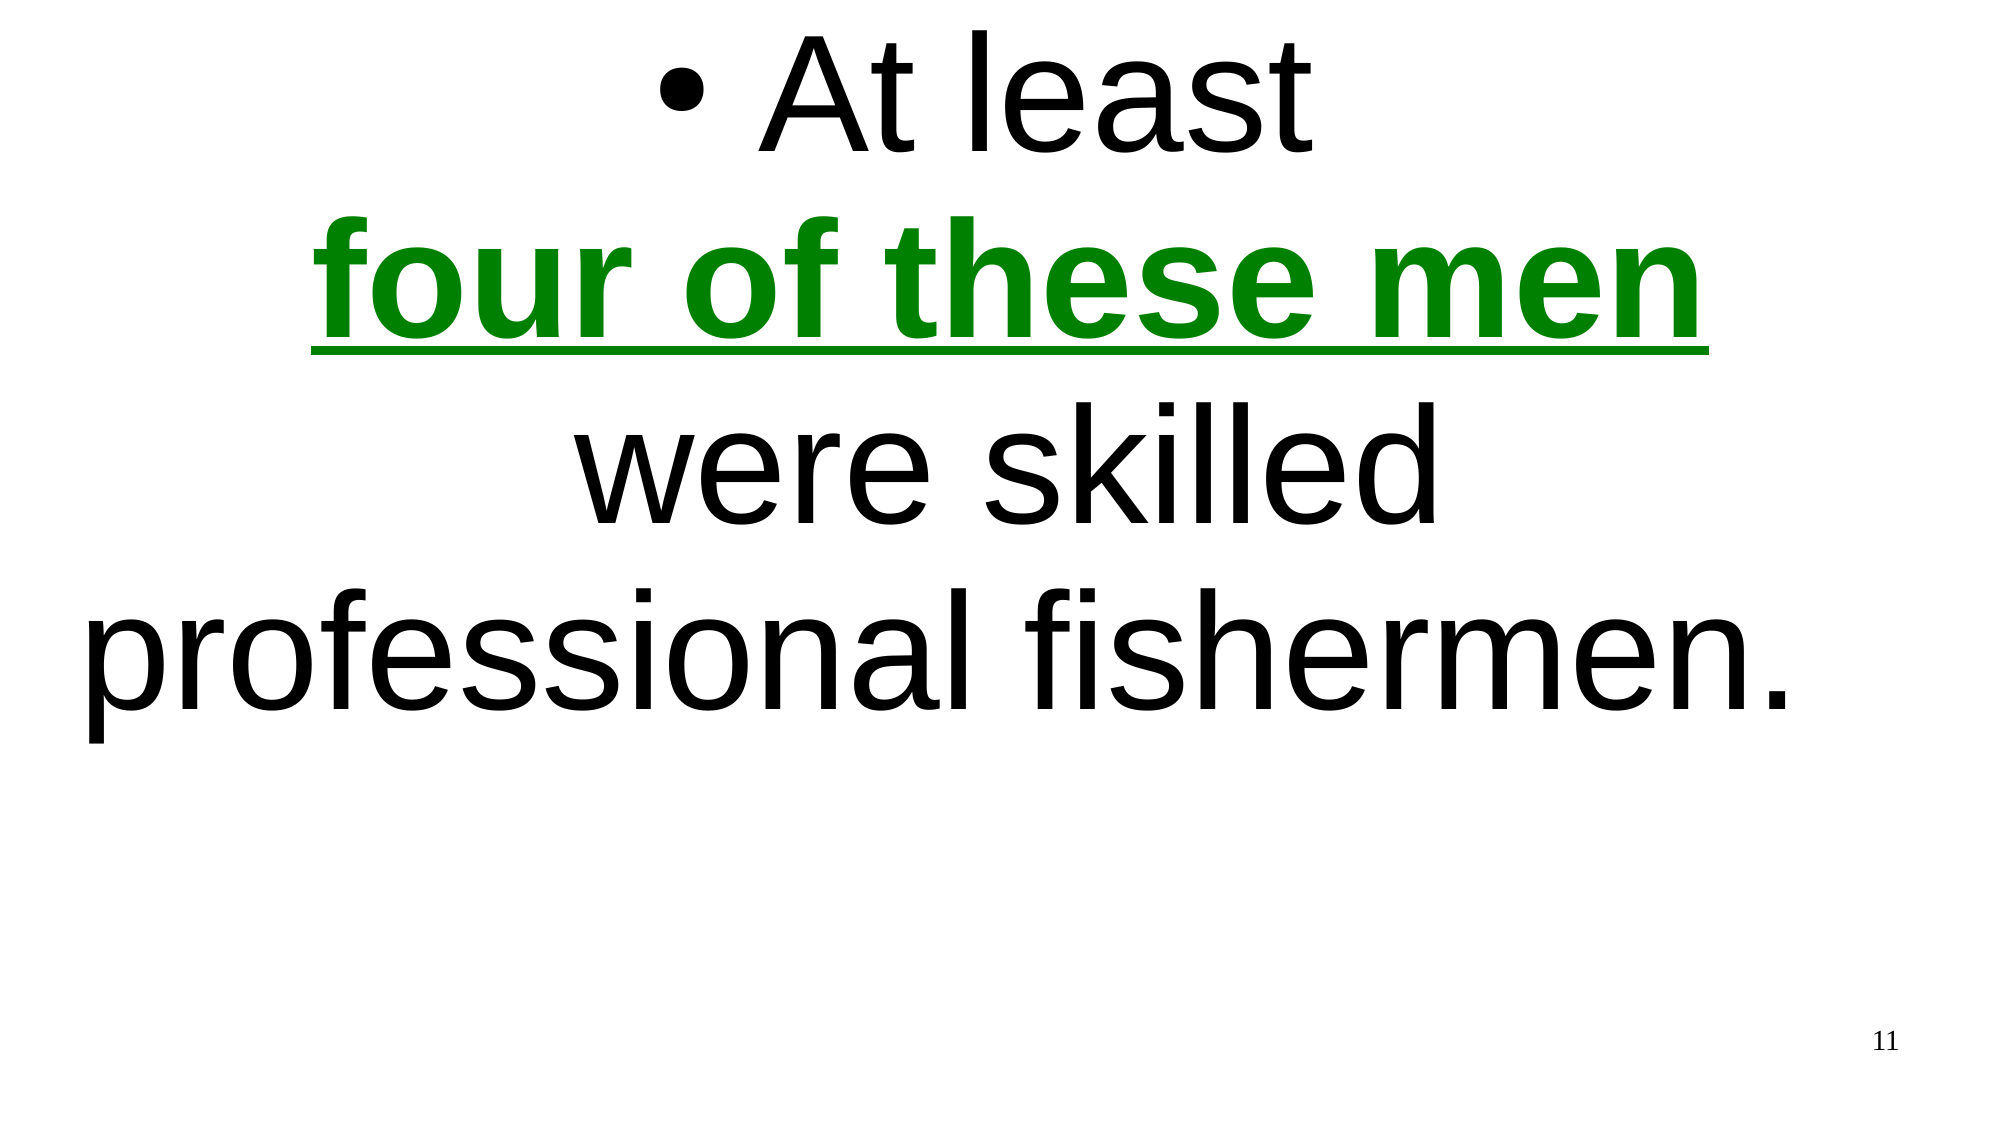

# At least four of these men were skilled professional fishermen.
11